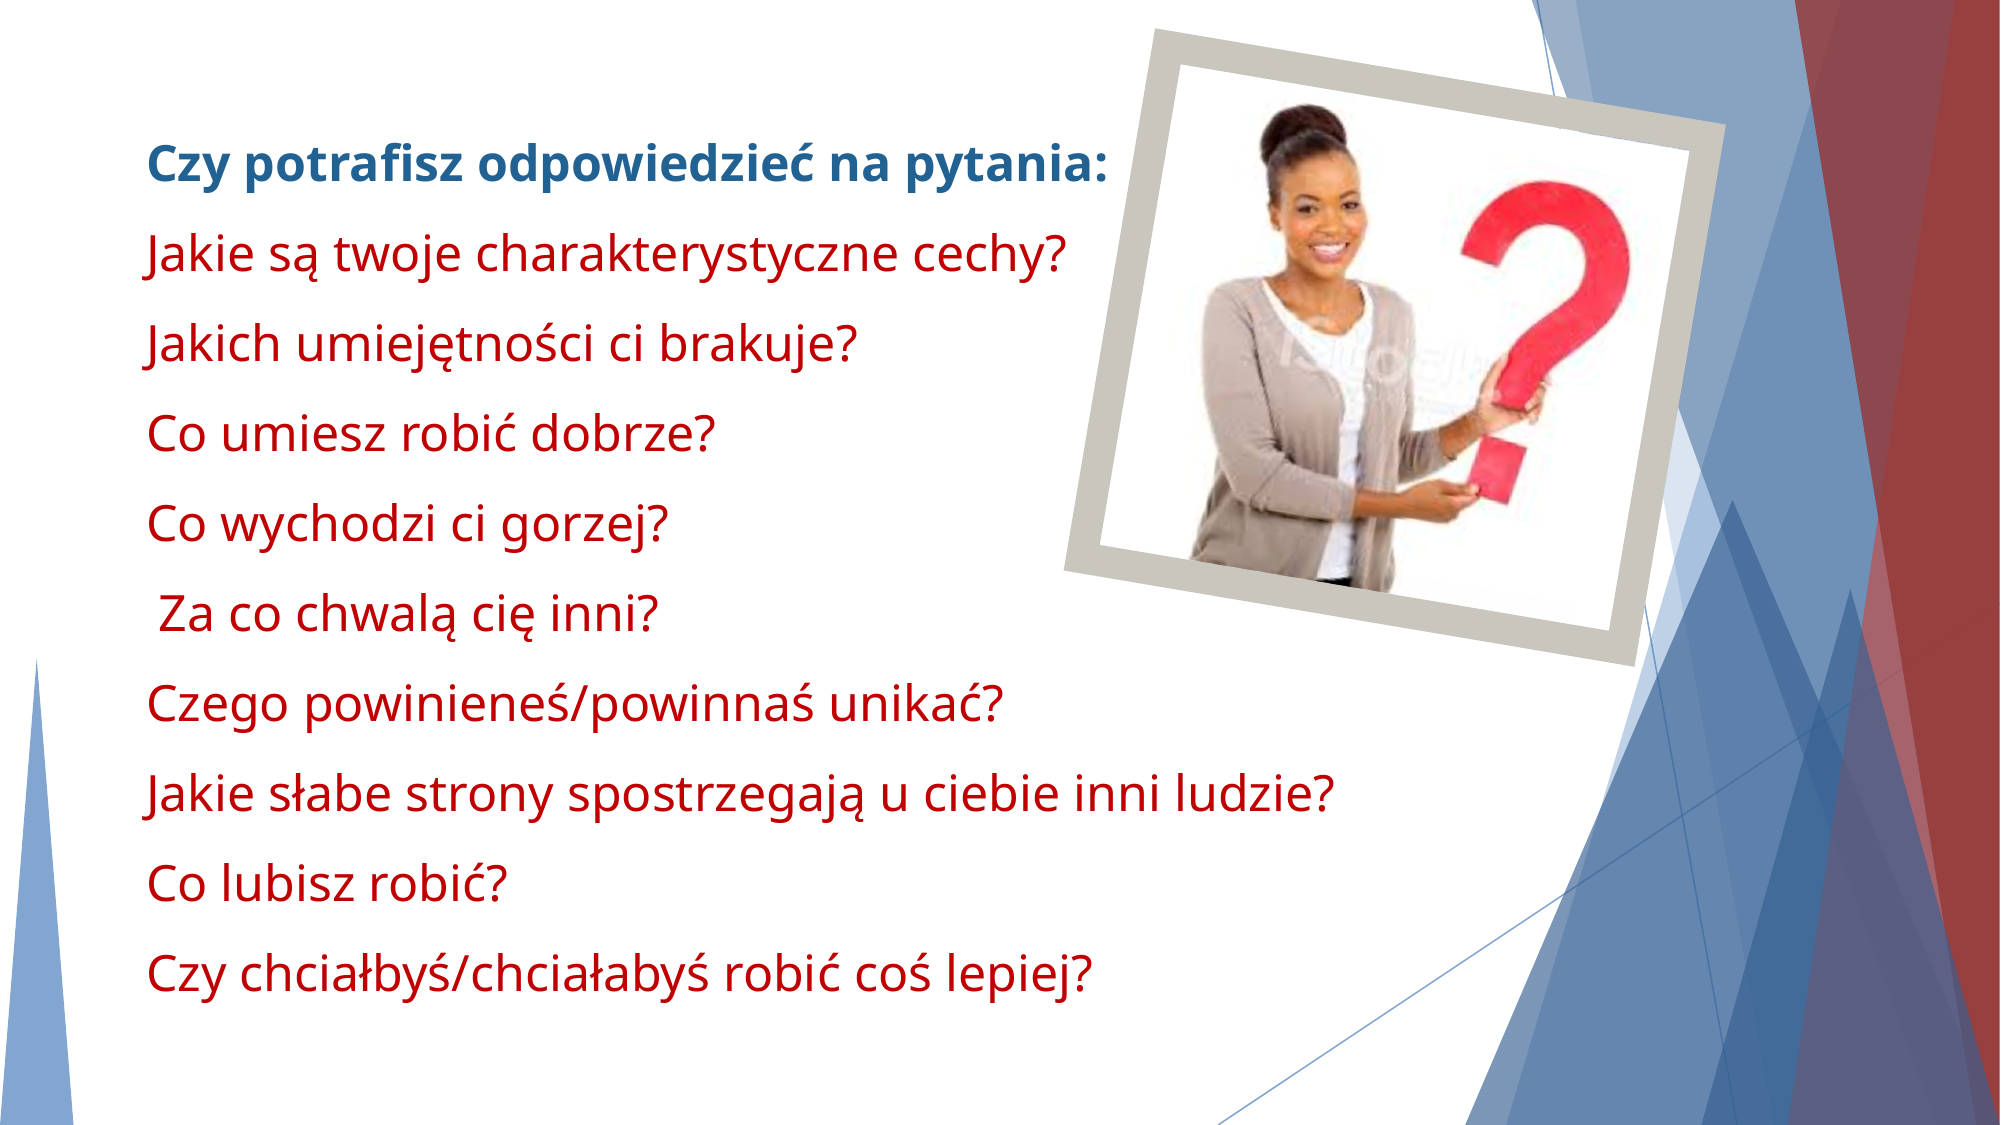

Czy potrafisz odpowiedzieć na pytania:
Jakie są twoje charakterystyczne cechy?
Jakich umiejętności ci brakuje?
Co umiesz robić dobrze?
Co wychodzi ci gorzej?
 Za co chwalą cię inni?
Czego powinieneś/powinnaś unikać?
Jakie słabe strony spostrzegają u ciebie inni ludzie?
Co lubisz robić?
Czy chciałbyś/chciałabyś robić coś lepiej?